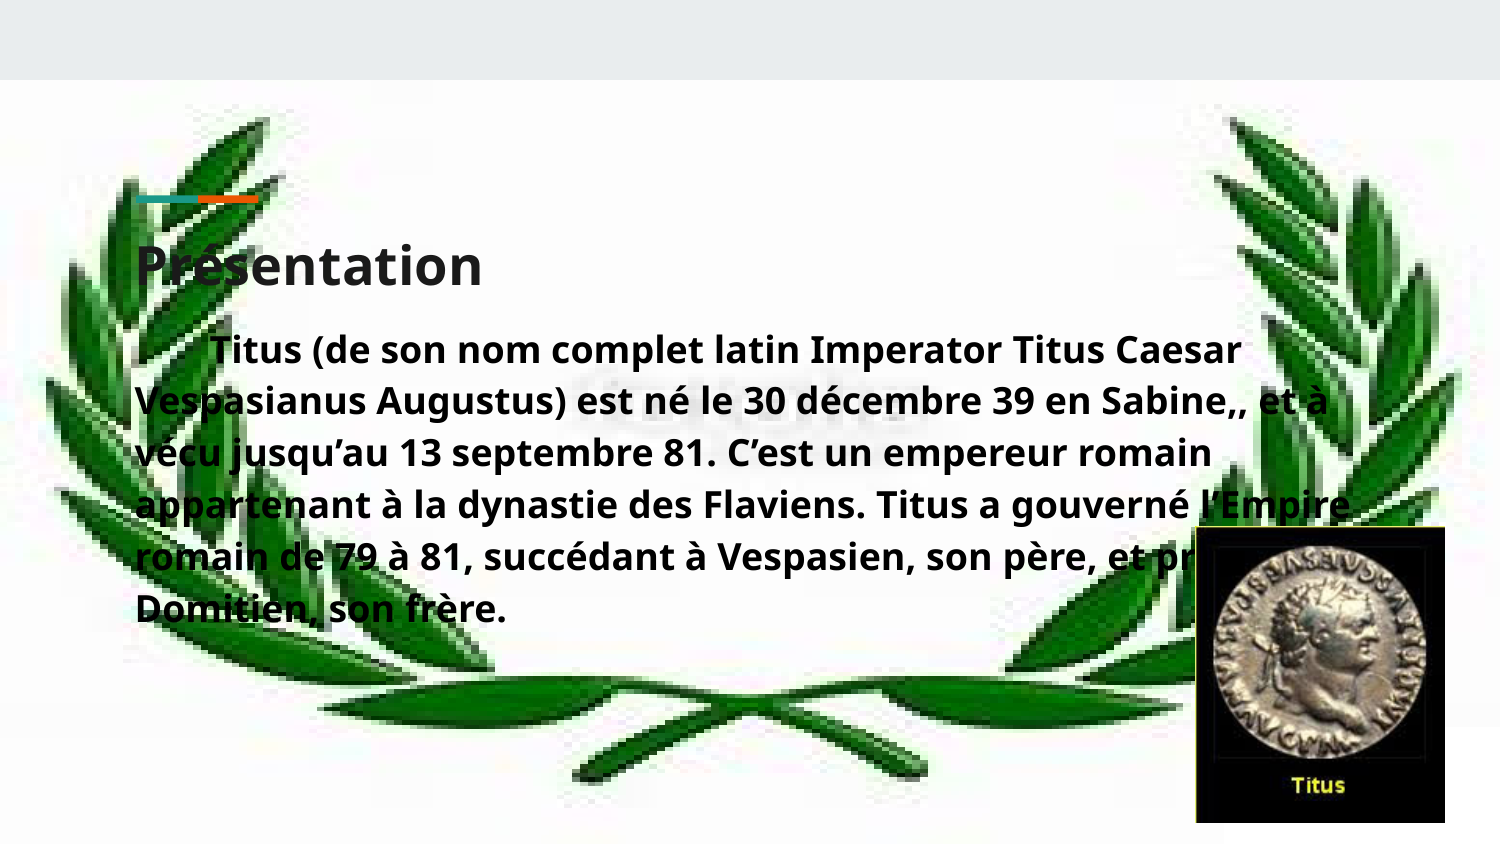

# Présentation
Titus (de son nom complet latin Imperator Titus Caesar Vespasianus Augustus) est né le 30 décembre 39 en Sabine,, et à vécu jusqu’au 13 septembre 81. C’est un empereur romain appartenant à la dynastie des Flaviens. Titus a gouverné l’Empire romain de 79 à 81, succédant à Vespasien, son père, et précédant Domitien, son frère.